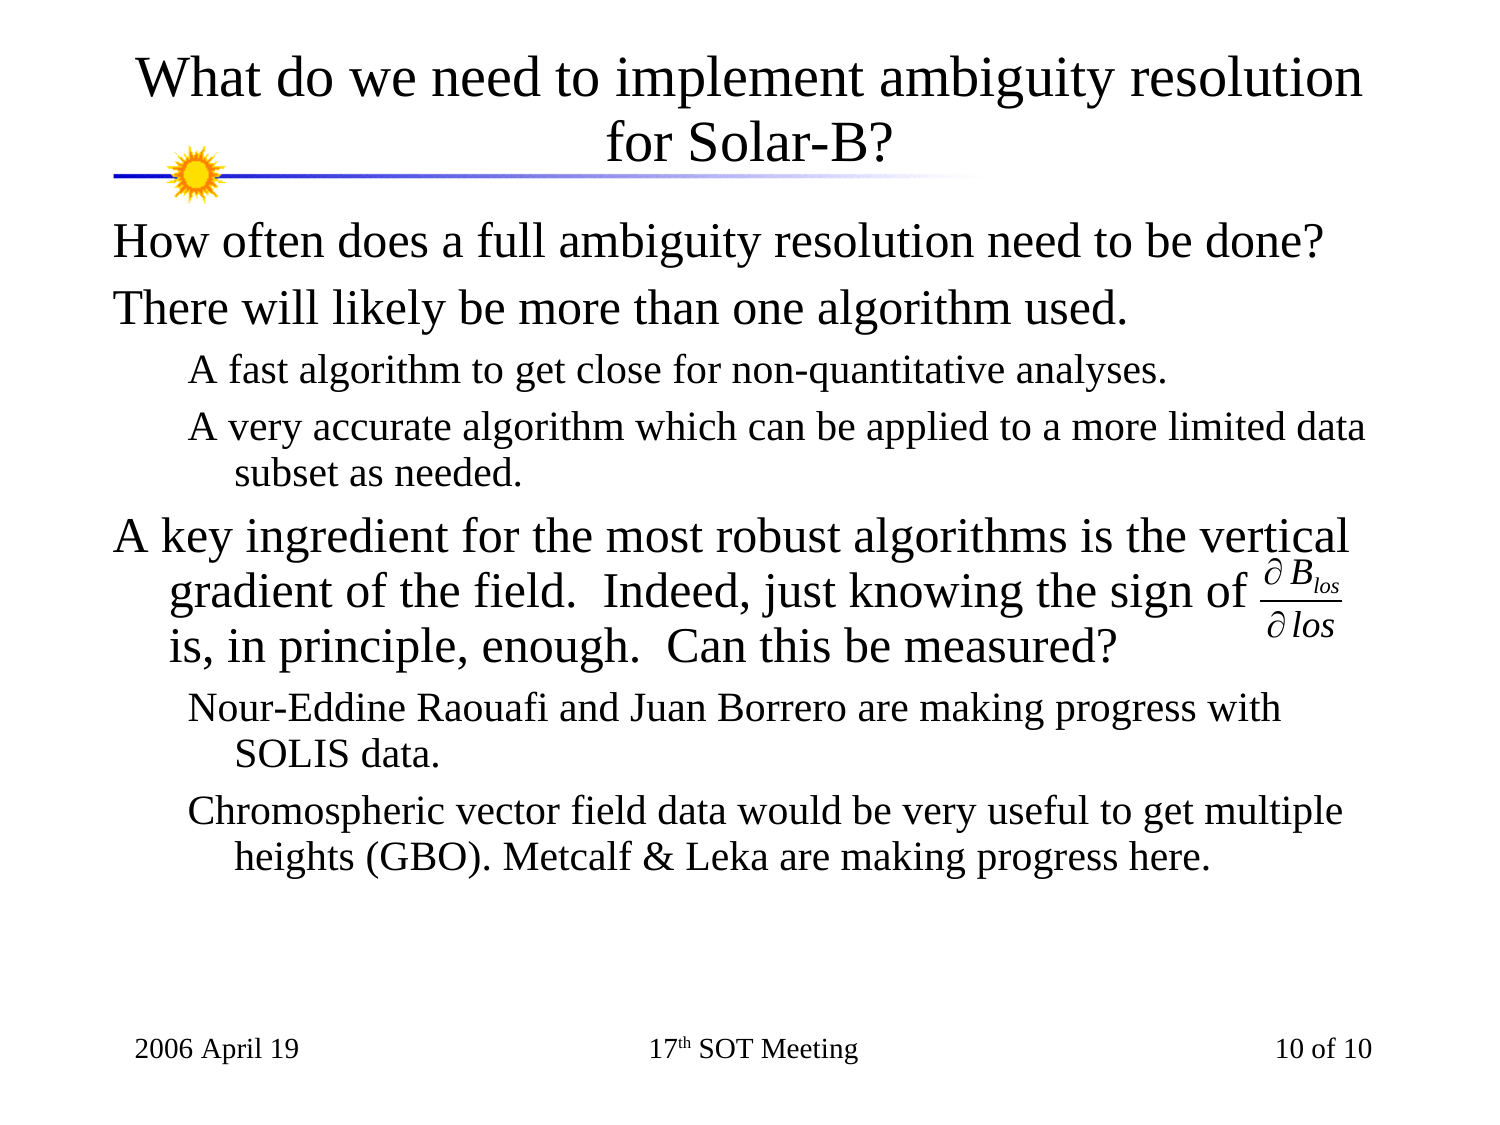

# What do we need to implement ambiguity resolution for Solar-B?
How often does a full ambiguity resolution need to be done?
There will likely be more than one algorithm used.
A fast algorithm to get close for non-quantitative analyses.
A very accurate algorithm which can be applied to a more limited data subset as needed.
A key ingredient for the most robust algorithms is the vertical gradient of the field. Indeed, just knowing the sign of is, in principle, enough. Can this be measured?
Nour-Eddine Raouafi and Juan Borrero are making progress with SOLIS data.
Chromospheric vector field data would be very useful to get multiple heights (GBO). Metcalf & Leka are making progress here.
10